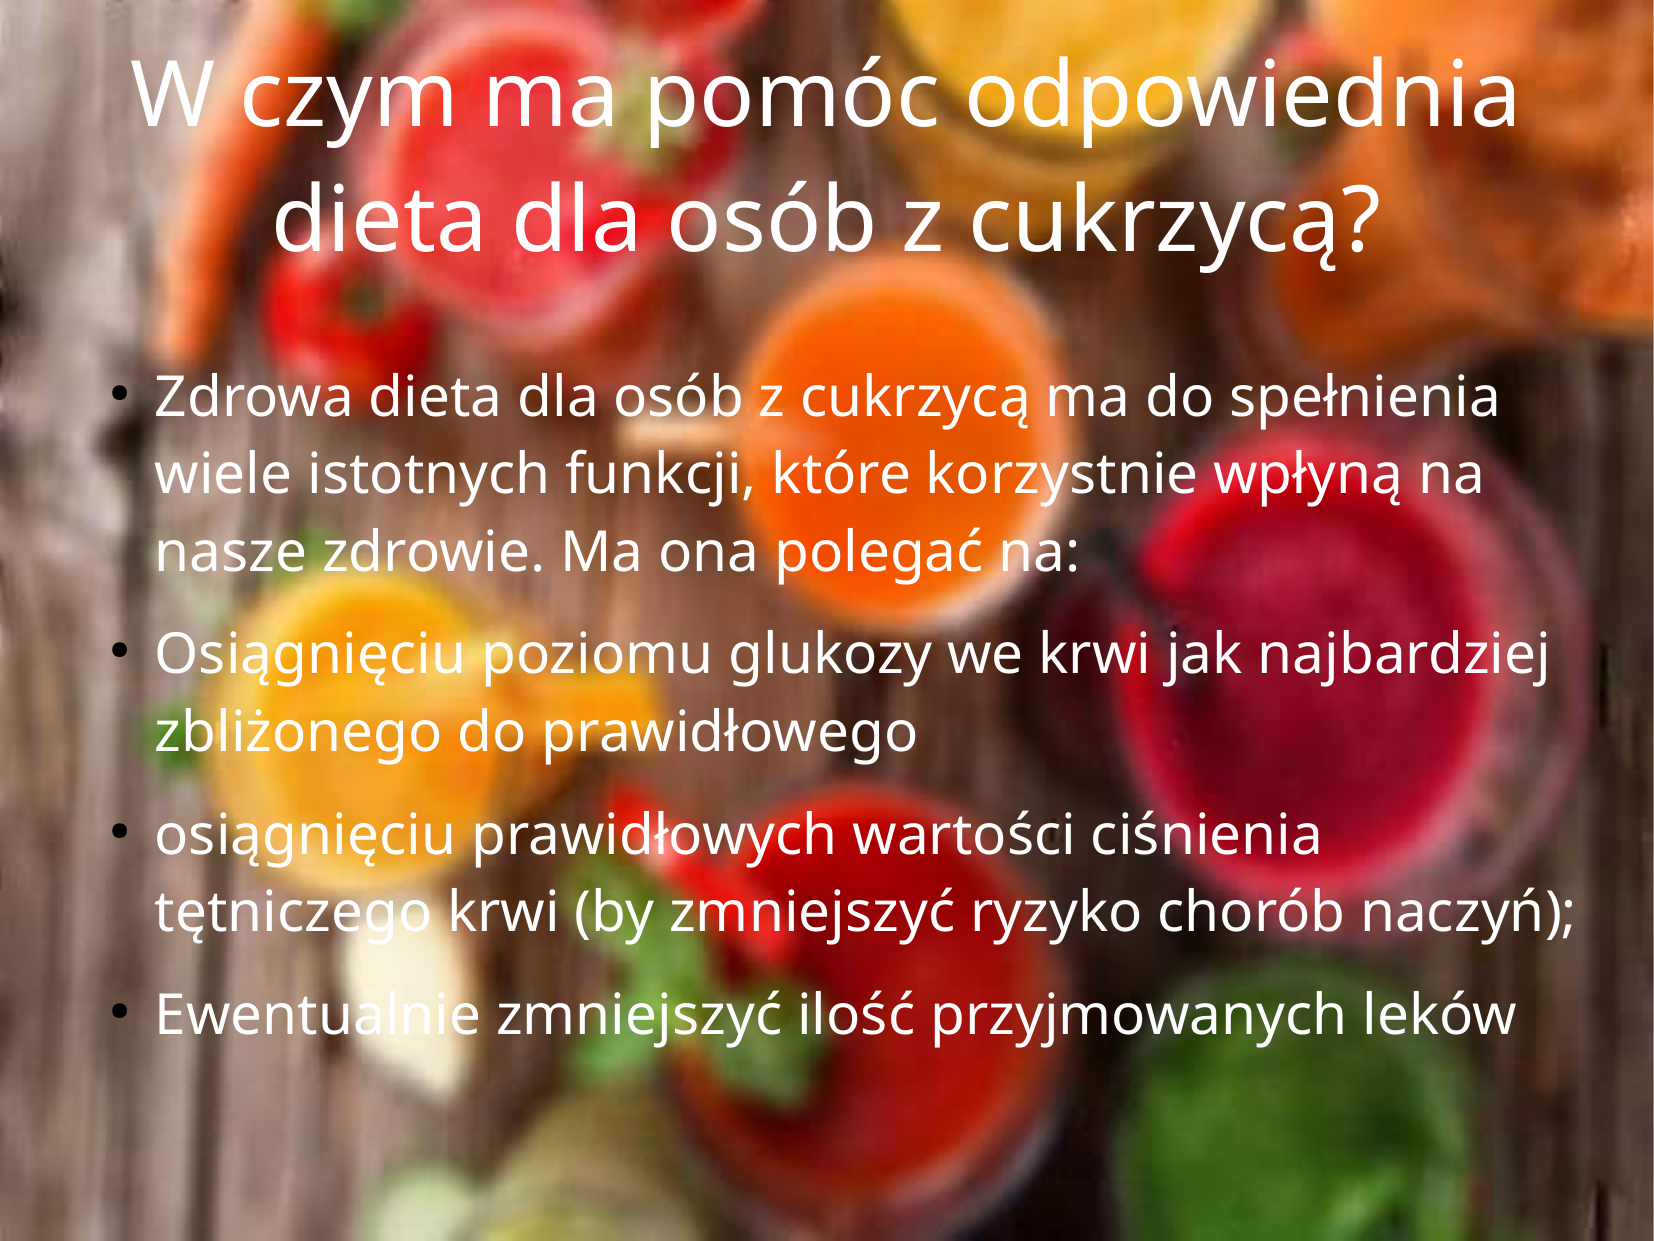

# W czym ma pomóc odpowiednia dieta dla osób z cukrzycą?
Zdrowa dieta dla osób z cukrzycą ma do spełnienia wiele istotnych funkcji, które korzystnie wpłyną na nasze zdrowie. Ma ona polegać na:
Osiągnięciu poziomu glukozy we krwi jak najbardziej zbliżonego do prawidłowego
osiągnięciu prawidłowych wartości ciśnienia tętniczego krwi (by zmniejszyć ryzyko chorób naczyń);
Ewentualnie zmniejszyć ilość przyjmowanych leków